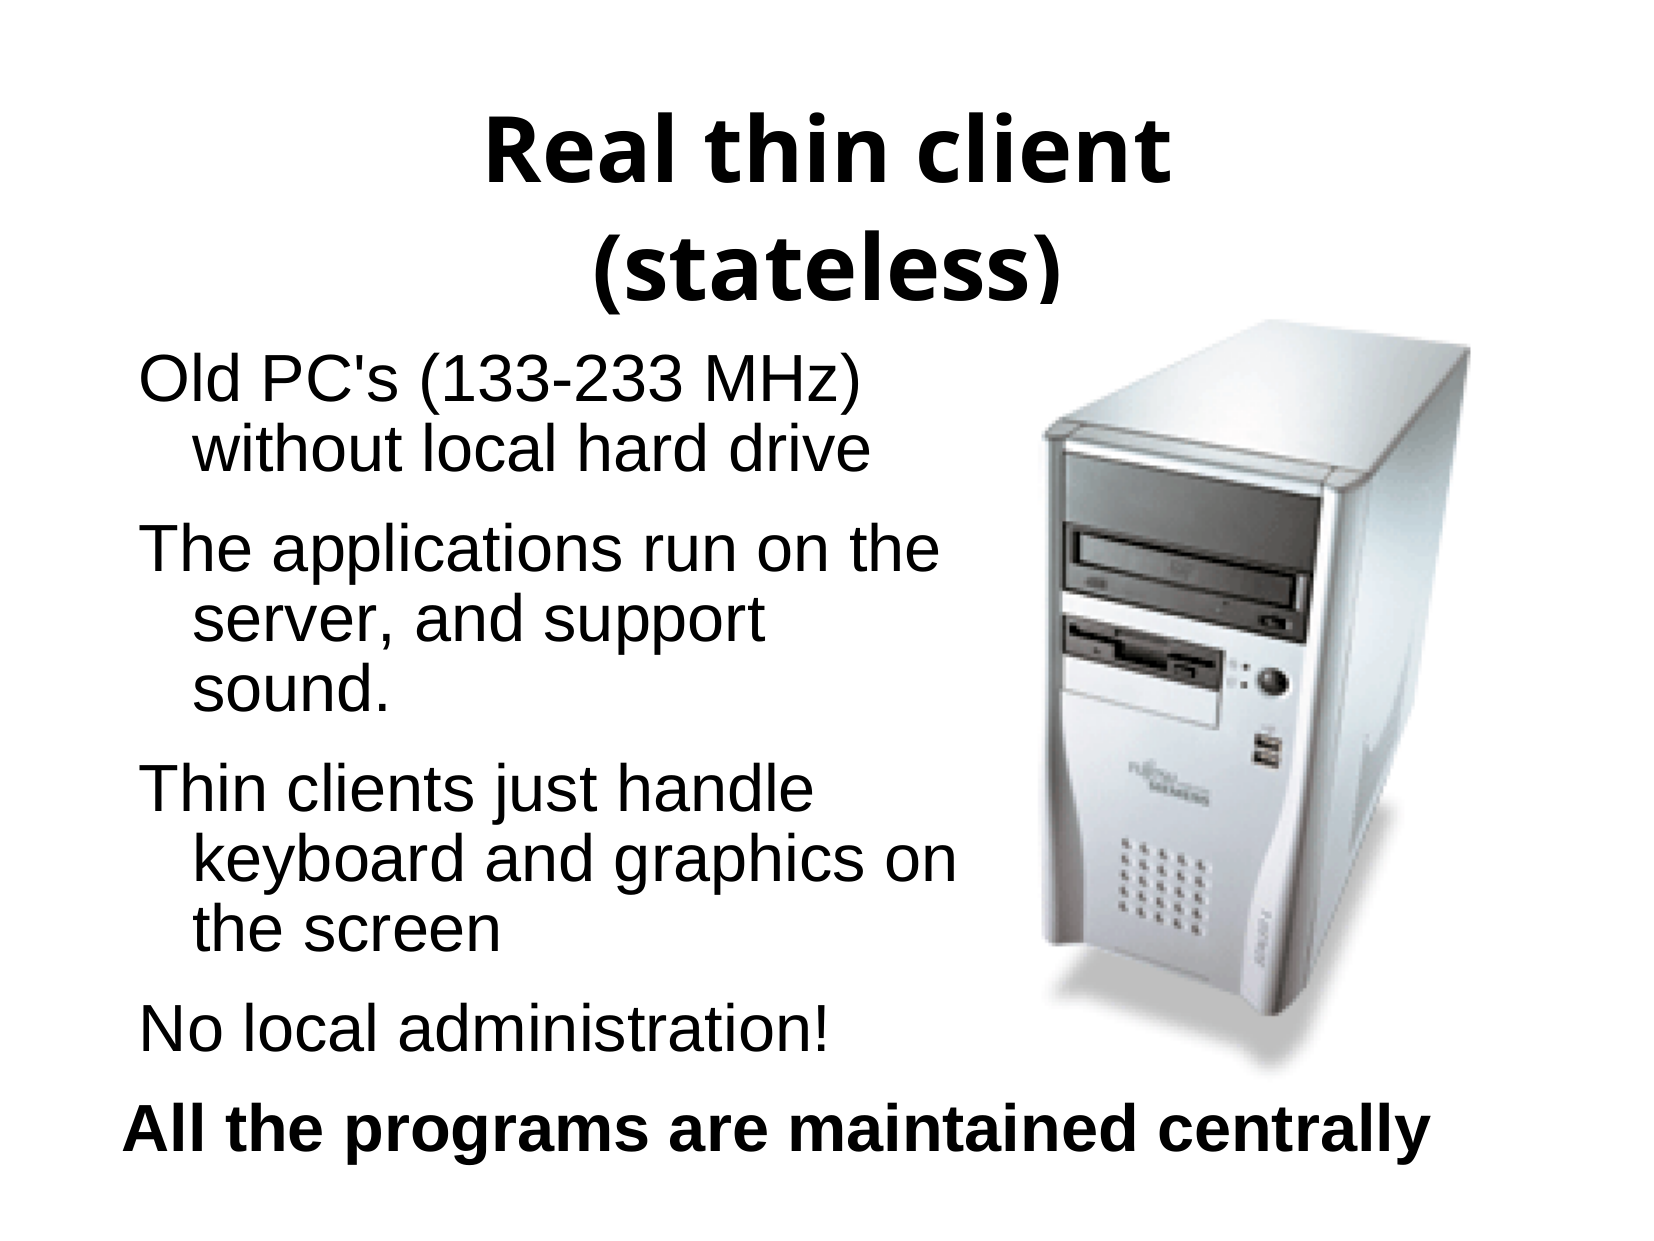

# Real thin client (stateless)
Old PC's (133-233 MHz) without local hard drive
The applications run on the server, and support sound.
Thin clients just handle keyboard and graphics on the screen
No local administration!
All the programs are maintained centrally